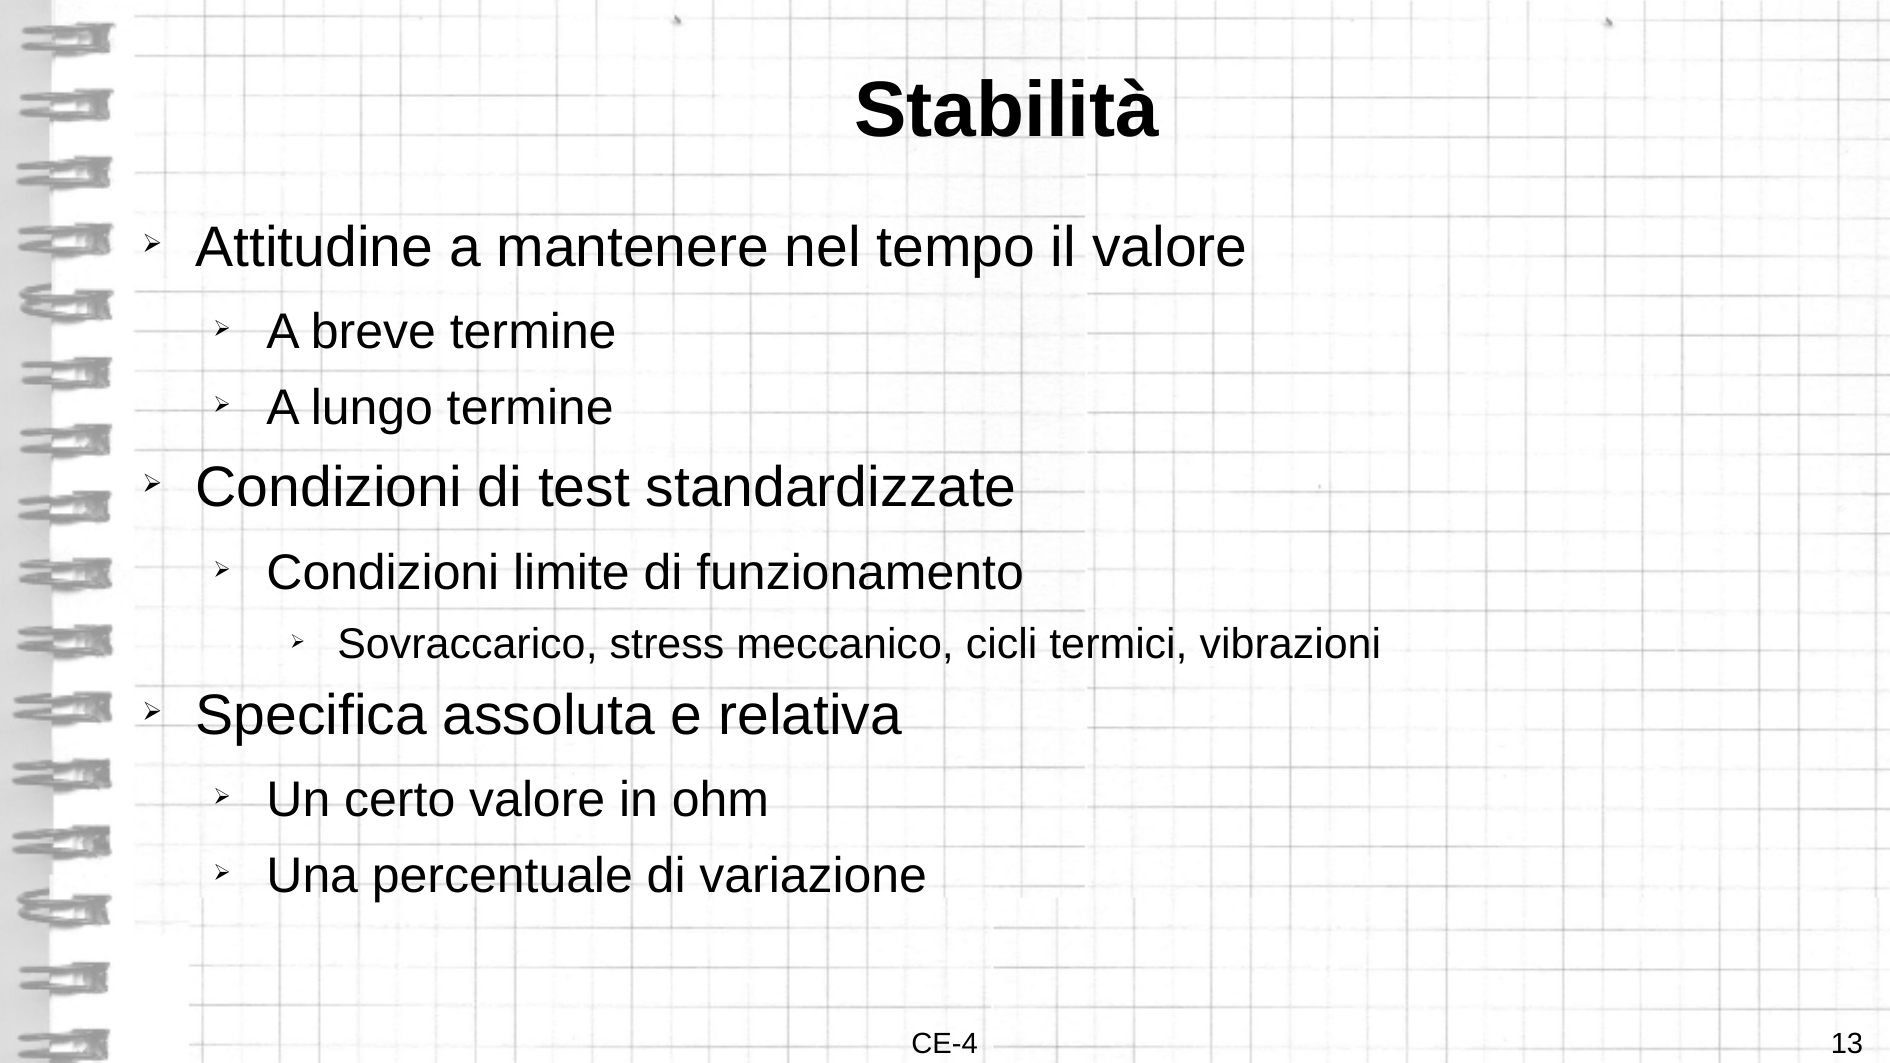

# Stabilità
Attitudine a mantenere nel tempo il valore
A breve termine
A lungo termine
Condizioni di test standardizzate
Condizioni limite di funzionamento
Sovraccarico, stress meccanico, cicli termici, vibrazioni
Specifica assoluta e relativa
Un certo valore in ohm
Una percentuale di variazione
CE-4
13